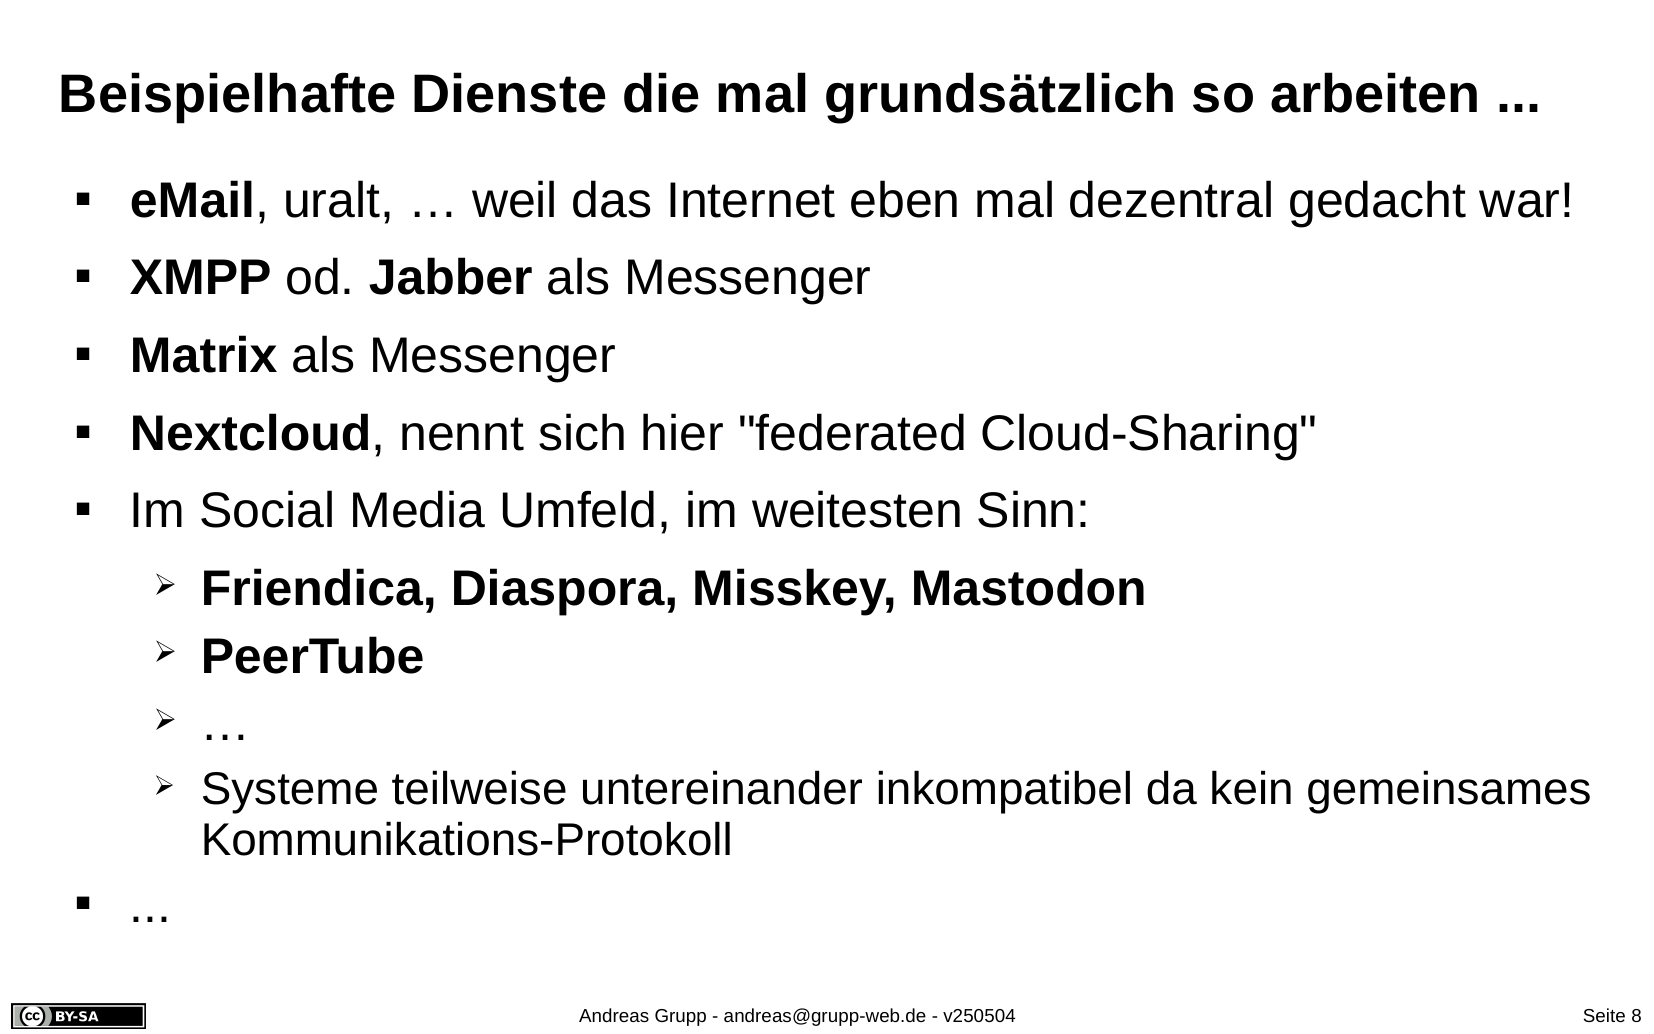

# Beispielhafte Dienste die mal grundsätzlich so arbeiten ...
eMail, uralt, … weil das Internet eben mal dezentral gedacht war!
XMPP od. Jabber als Messenger
Matrix als Messenger
Nextcloud, nennt sich hier "federated Cloud-Sharing"
Im Social Media Umfeld, im weitesten Sinn:
Friendica, Diaspora, Misskey, Mastodon
PeerTube
…
Systeme teilweise untereinander inkompatibel da kein gemeinsames Kommunikations-Protokoll
...
Andreas Grupp - andreas@grupp-web.de - v250504
8